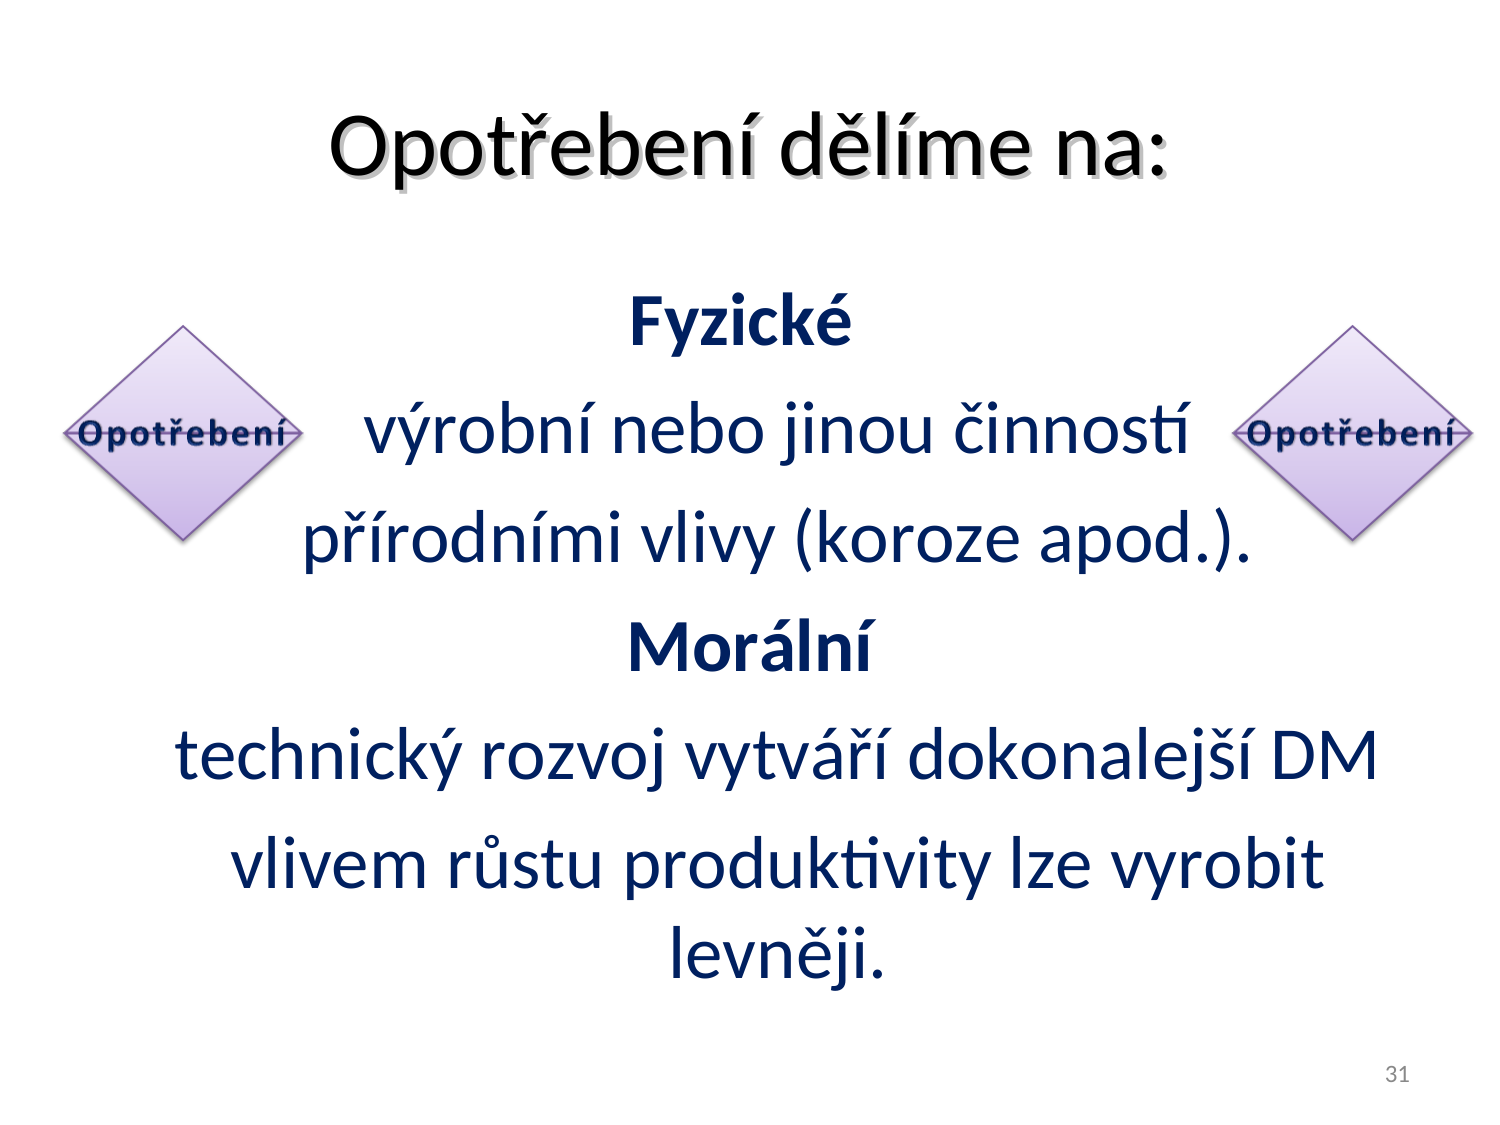

# Opotřebení dělíme na:
Fyzické
	výrobní nebo jinou činností
	přírodními vlivy (koroze apod.).
Morální
	technický rozvoj vytváří dokonalejší DM
	vlivem růstu produktivity lze vyrobit levněji.